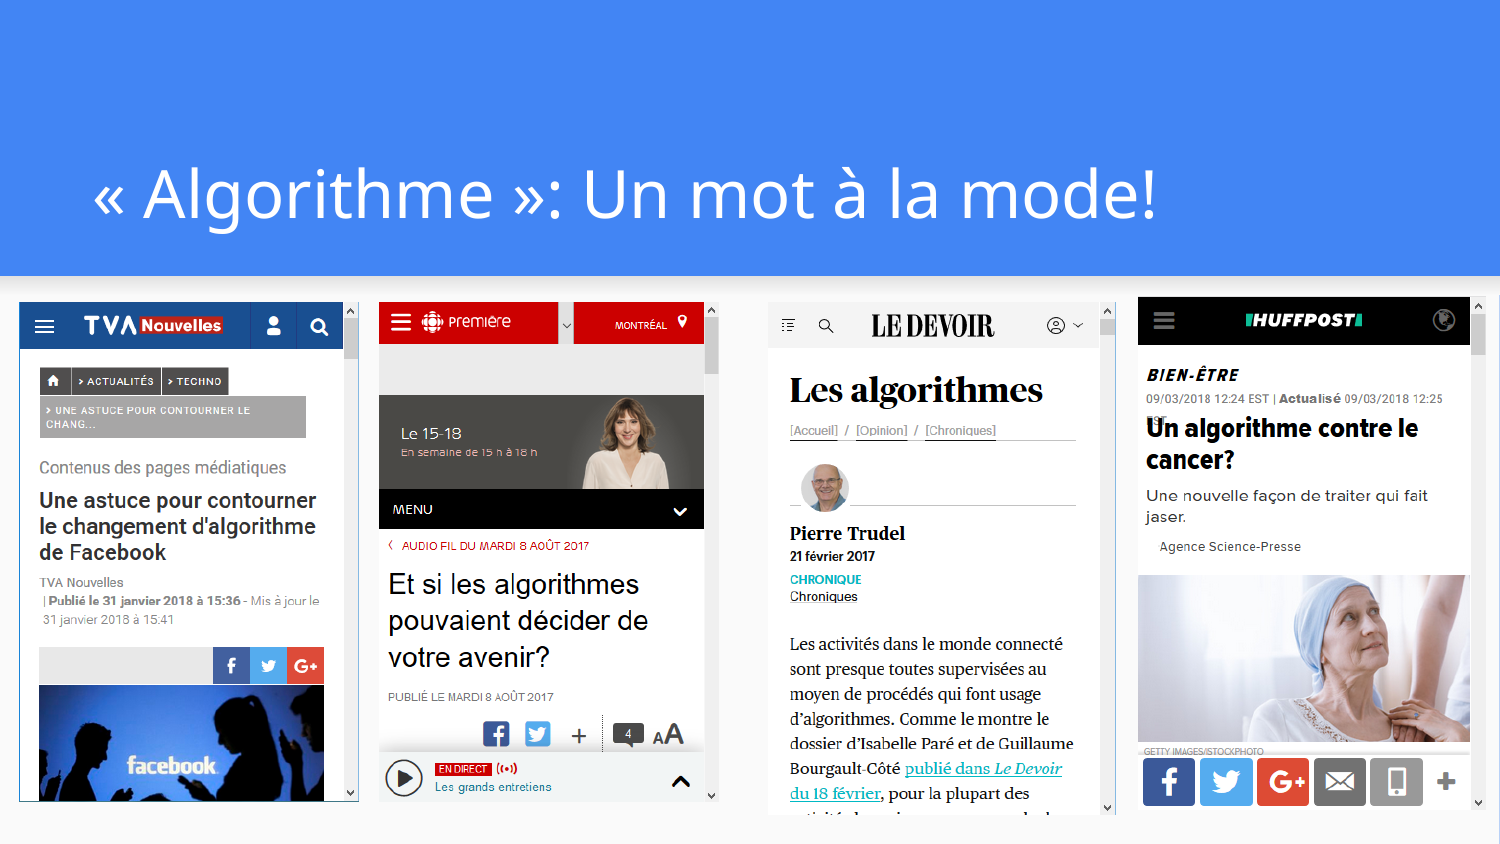

# « Algorithme »: Un mot à la mode!